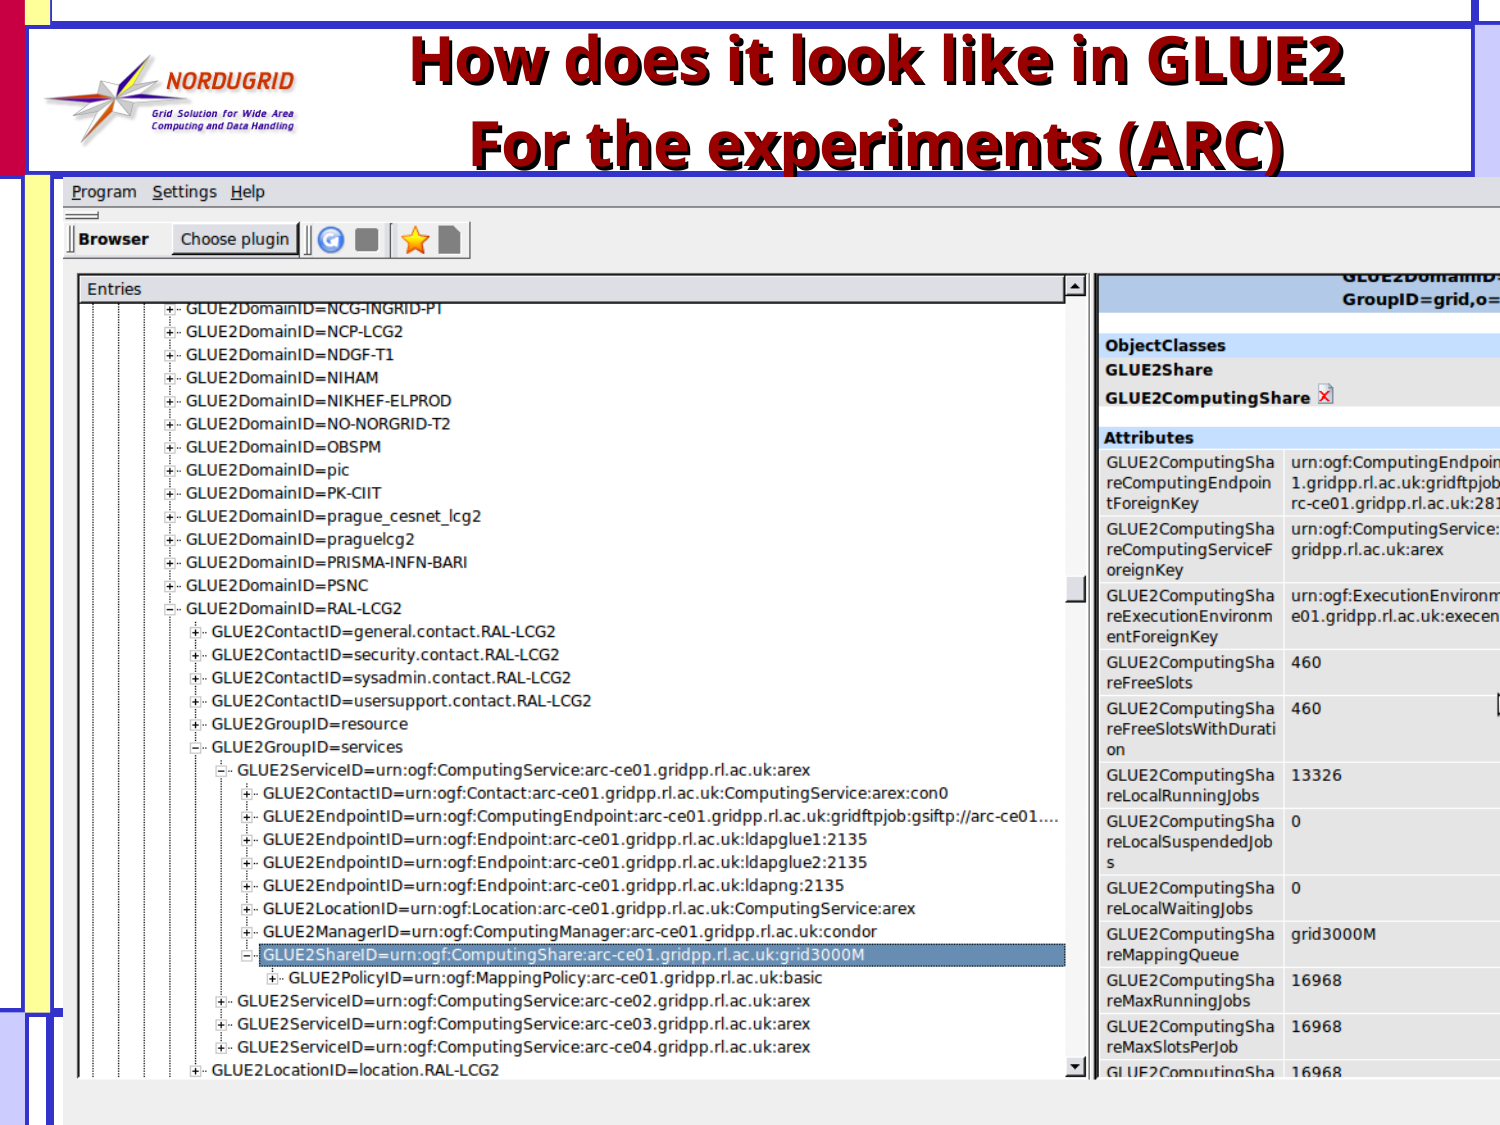

# How does it look like in GLUE2 For the experiments (ARC)
www.nordugrid.org
9